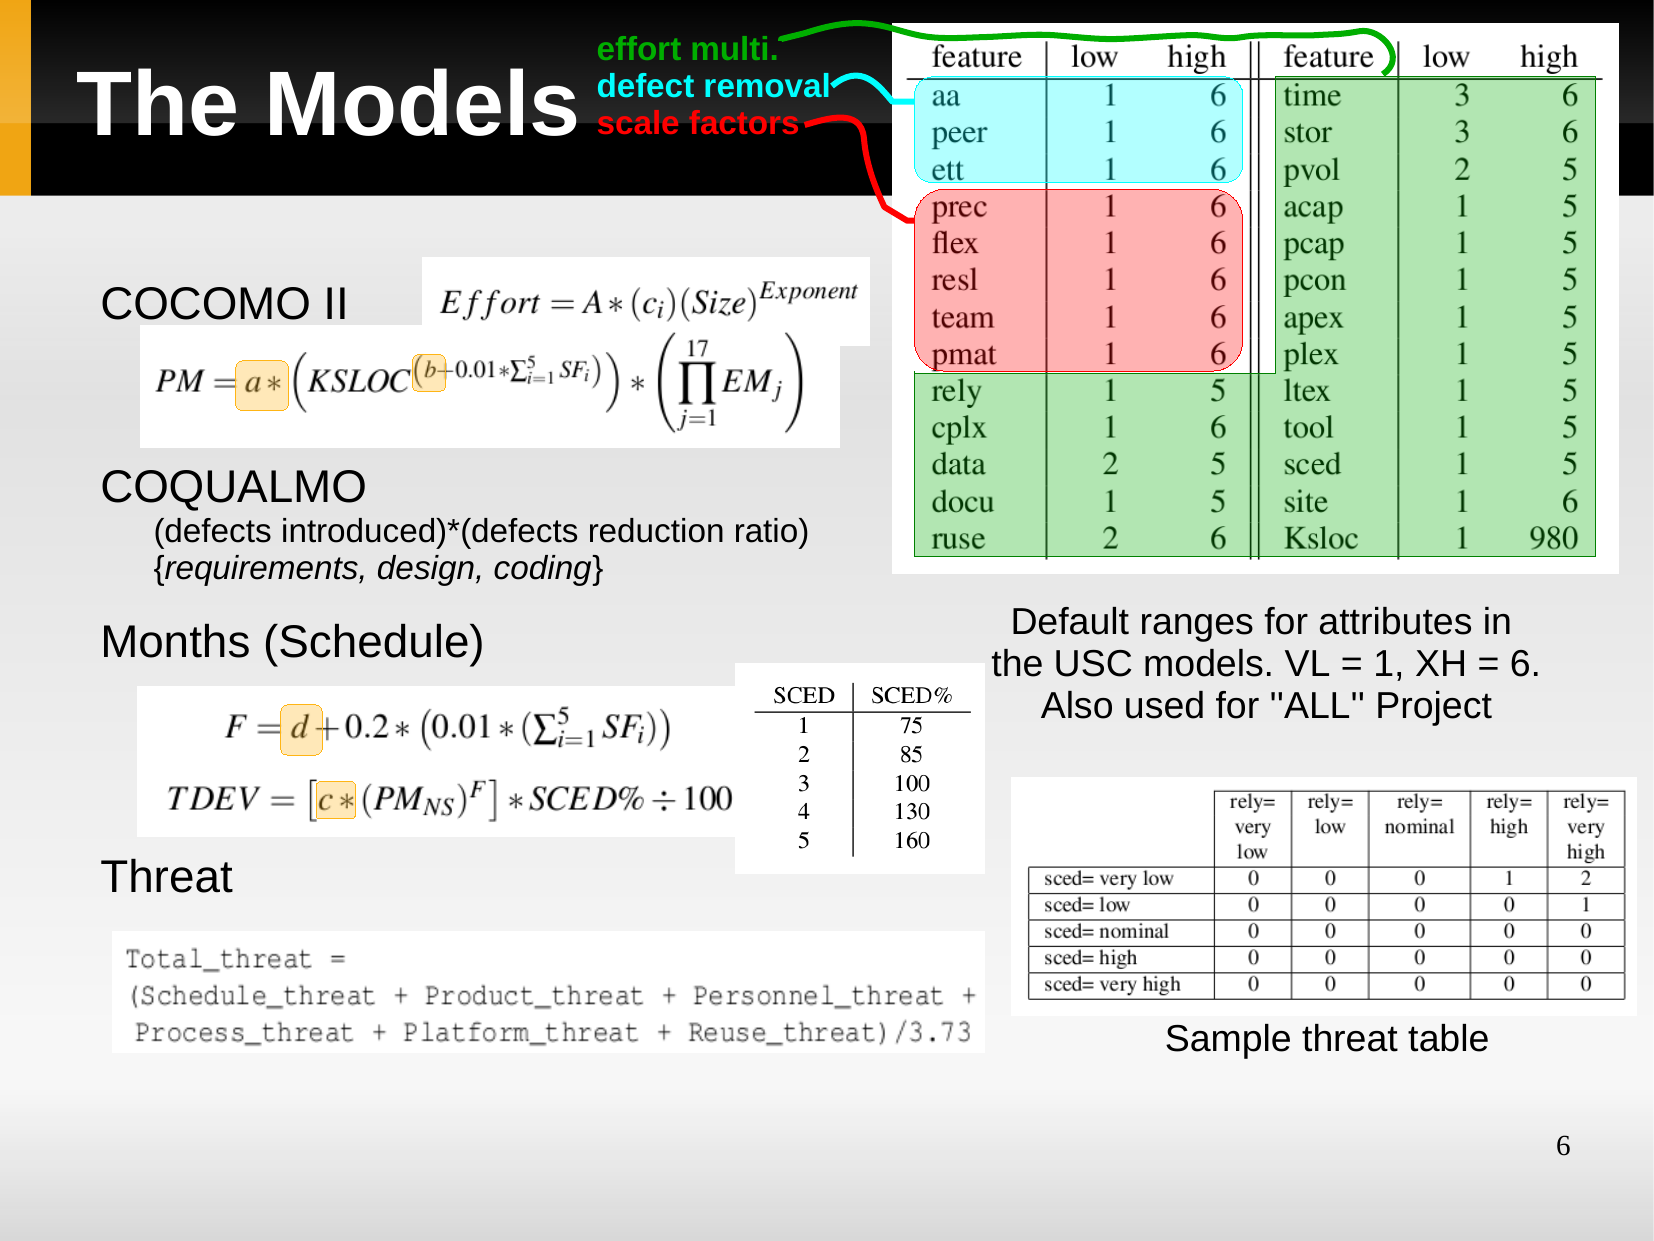

# The Models
effort multi.
defect removal
scale factors
COCOMO II
COQUALMO
(defects introduced)*(defects reduction ratio)
{requirements, design, coding}
Months (Schedule)
Threat
Default ranges for attributes in
the USC models. VL = 1, XH = 6.
Also used for ''ALL'' Project
Sample threat table
6